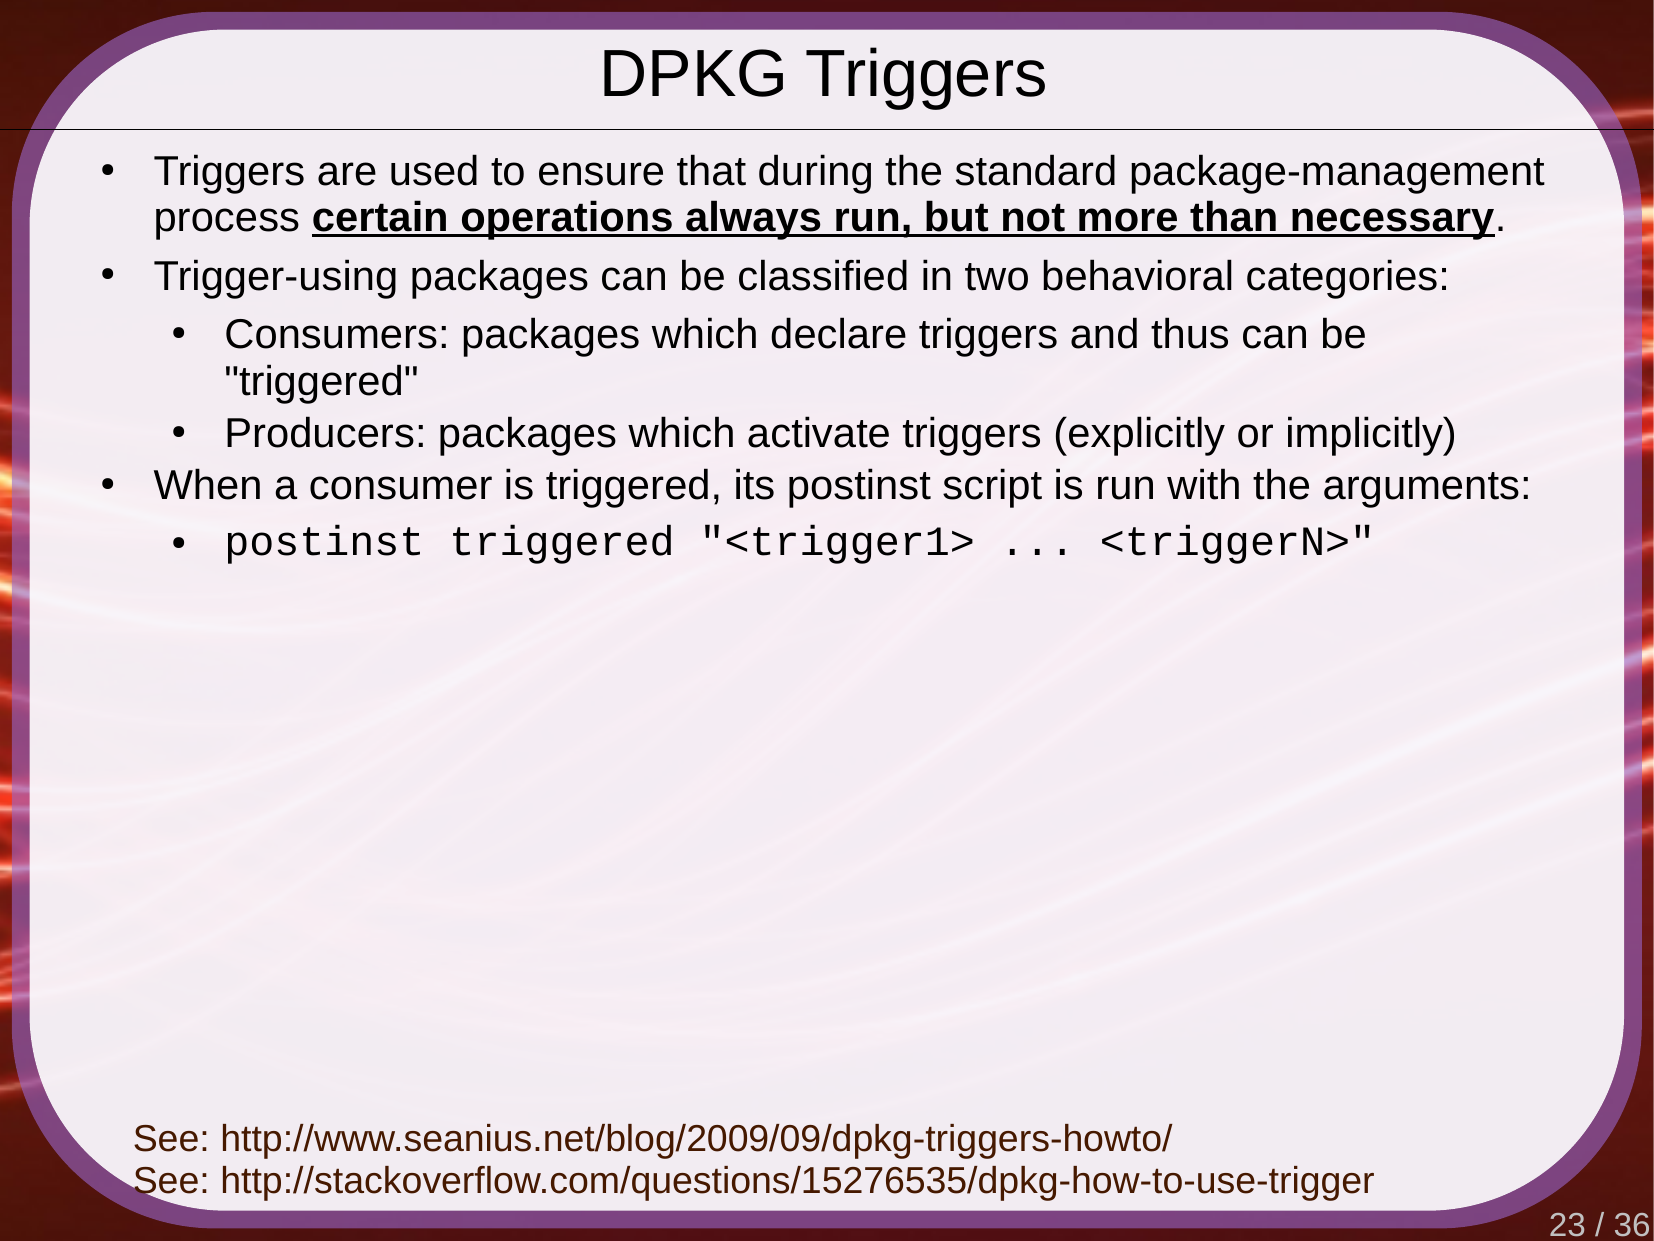

# DPKG Triggers
Triggers are used to ensure that during the standard package-management process certain operations always run, but not more than necessary.
Trigger-using packages can be classified in two behavioral categories:
Consumers: packages which declare triggers and thus can be "triggered"
Producers: packages which activate triggers (explicitly or implicitly)
When a consumer is triggered, its postinst script is run with the arguments:
postinst triggered "<trigger1> ... <triggerN>"
See: http://www.seanius.net/blog/2009/09/dpkg-triggers-howto/
See: http://stackoverflow.com/questions/15276535/dpkg-how-to-use-trigger